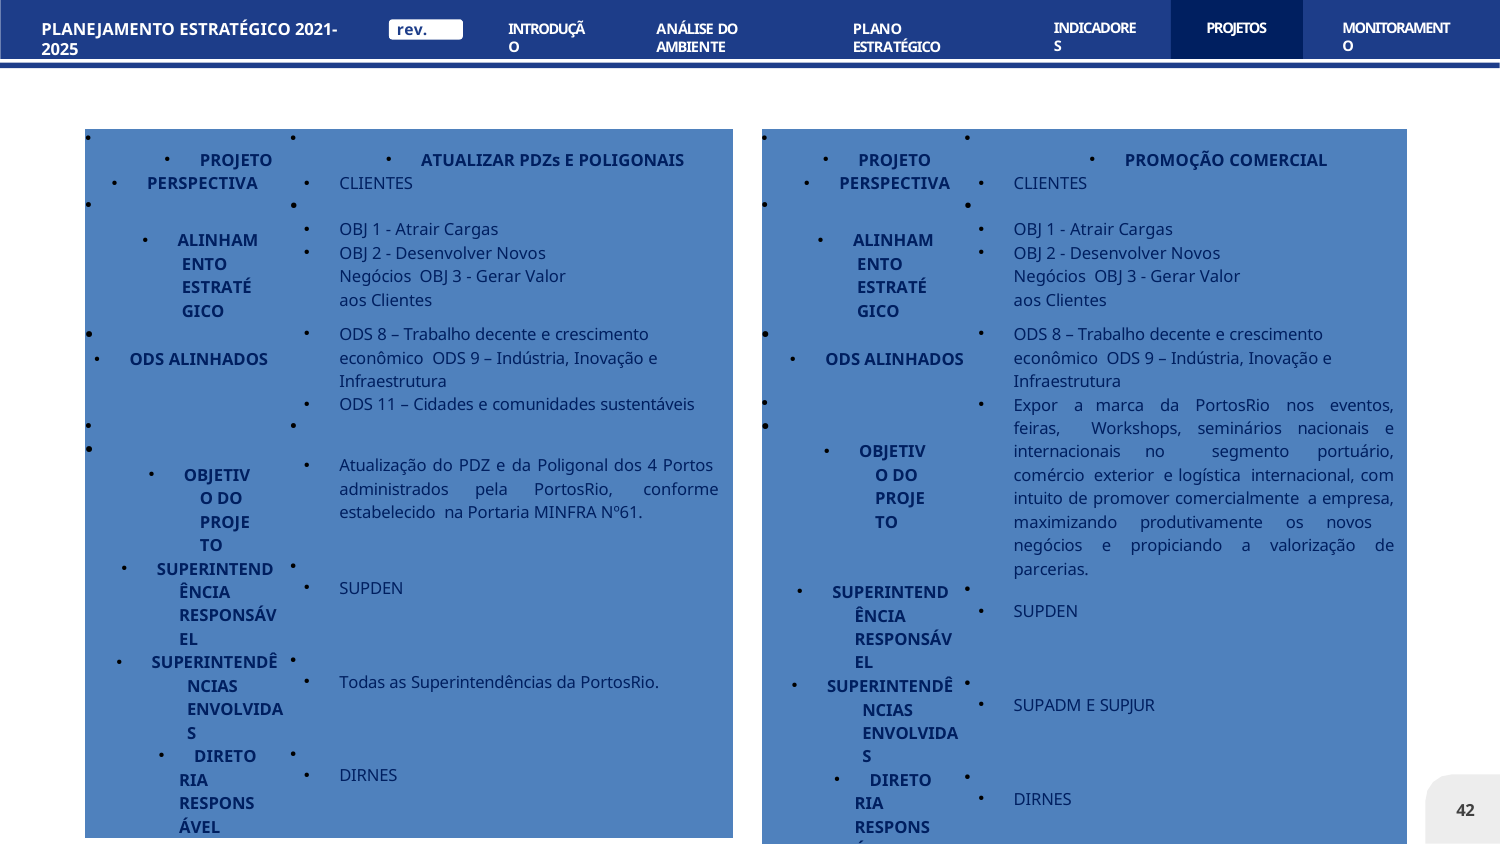

PLANEJAMENTO ESTRATÉGICO 2021-2025
INDICADORES
PROJETOS
MONITORAMENTO
rev. 2022
INTRODUÇÃO
ANÁLISE DO AMBIENTE
PLANO ESTRATÉGICO
| PROJETO | ATUALIZAR PDZs E POLIGONAIS |
| --- | --- |
| PERSPECTIVA | CLIENTES |
| ALINHAMENTO ESTRATÉGICO | OBJ 1 - Atrair Cargas OBJ 2 - Desenvolver Novos Negócios OBJ 3 - Gerar Valor aos Clientes |
| ODS ALINHADOS | ODS 8 – Trabalho decente e crescimento econômico ODS 9 – Indústria, Inovação e Infraestrutura ODS 11 – Cidades e comunidades sustentáveis |
| OBJETIVO DO PROJETO | Atualização do PDZ e da Poligonal dos 4 Portos administrados pela PortosRio, conforme estabelecido na Portaria MINFRA Nº61. |
| SUPERINTENDÊNCIA RESPONSÁVEL | SUPDEN |
| SUPERINTENDÊNCIAS ENVOLVIDAS | Todas as Superintendências da PortosRio. |
| DIRETORIA RESPONSÁVEL | DIRNES |
| PROJETO | PROMOÇÃO COMERCIAL |
| --- | --- |
| PERSPECTIVA | CLIENTES |
| ALINHAMENTO ESTRATÉGICO | OBJ 1 - Atrair Cargas OBJ 2 - Desenvolver Novos Negócios OBJ 3 - Gerar Valor aos Clientes |
| ODS ALINHADOS | ODS 8 – Trabalho decente e crescimento econômico ODS 9 – Indústria, Inovação e Infraestrutura |
| OBJETIVO DO PROJETO | Expor a marca da PortosRio nos eventos, feiras, Workshops, seminários nacionais e internacionais no segmento portuário, comércio exterior e logística internacional, com intuito de promover comercialmente a empresa, maximizando produtivamente os novos negócios e propiciando a valorização de parcerias. |
| SUPERINTENDÊNCIA RESPONSÁVEL | SUPDEN |
| SUPERINTENDÊNCIAS ENVOLVIDAS | SUPADM E SUPJUR |
| DIRETORIA RESPONSÁVEL | DIRNES |